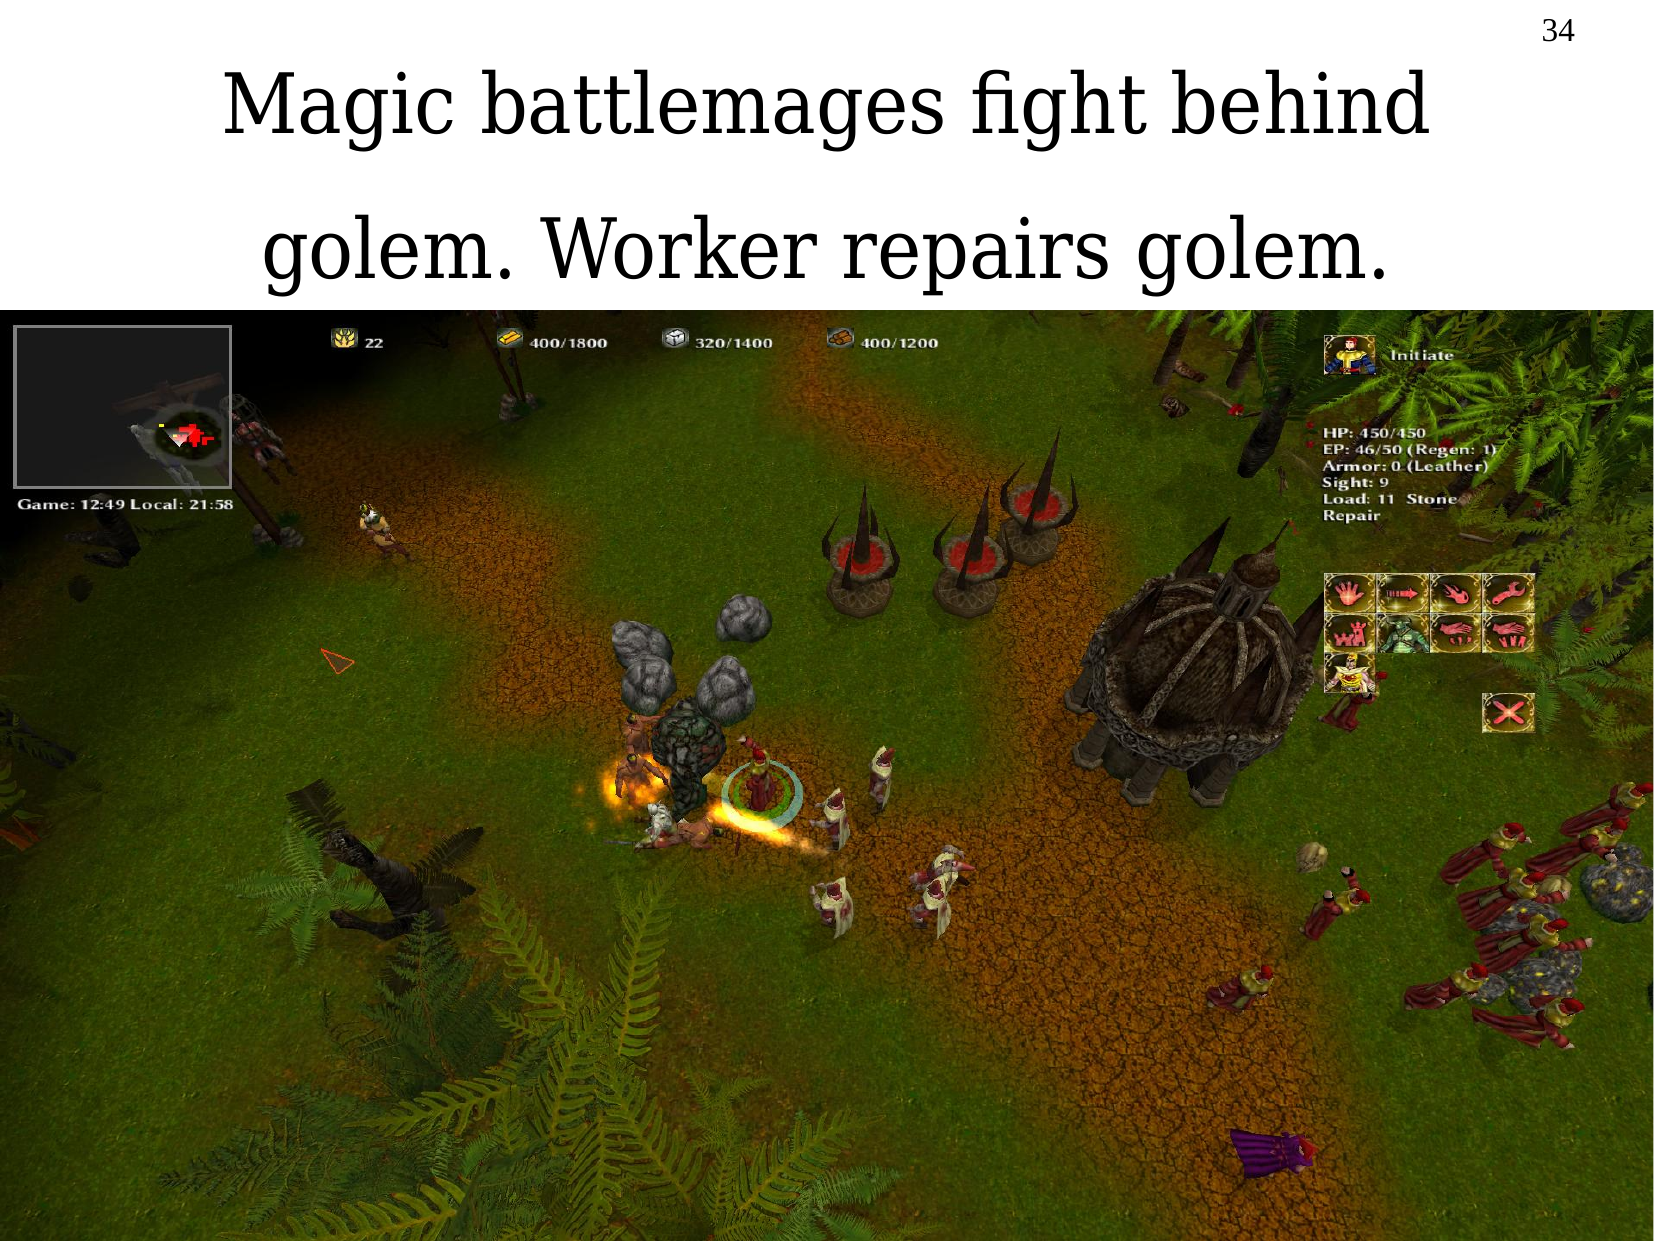

# Magic battlemages fight behind golem. Worker repairs golem.